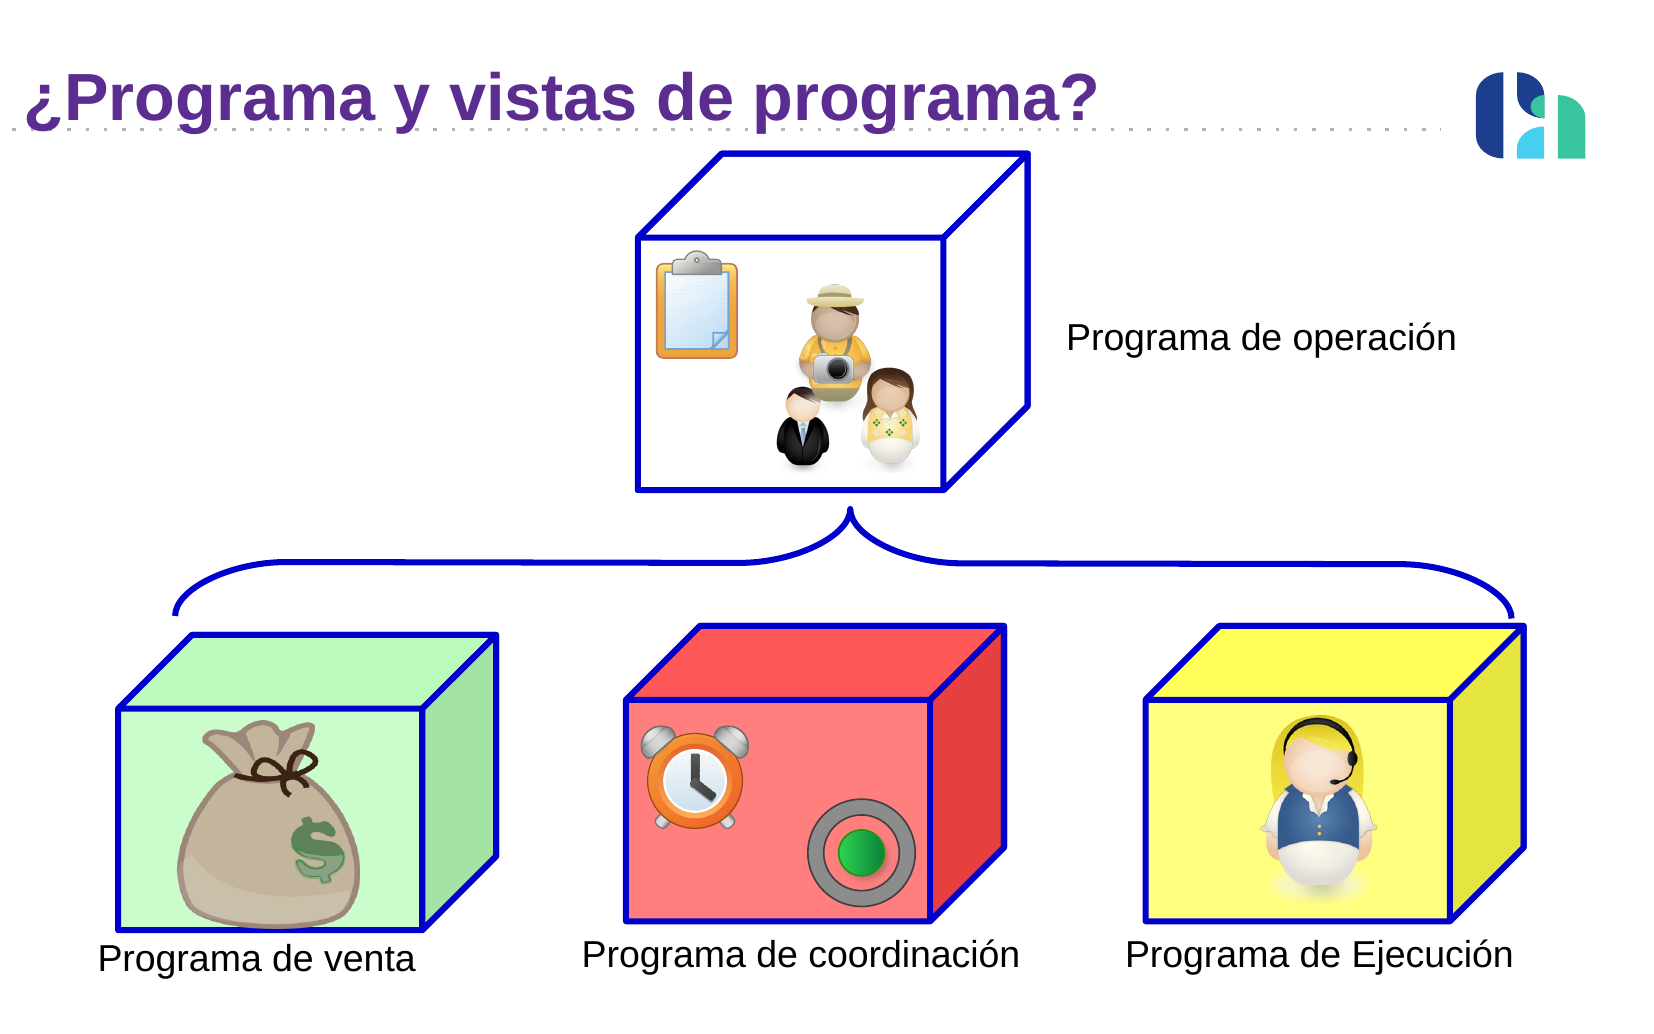

¿Programa y vistas de programa?
Programa de operación
Programa de coordinación
Programa de Ejecución
Programa de venta